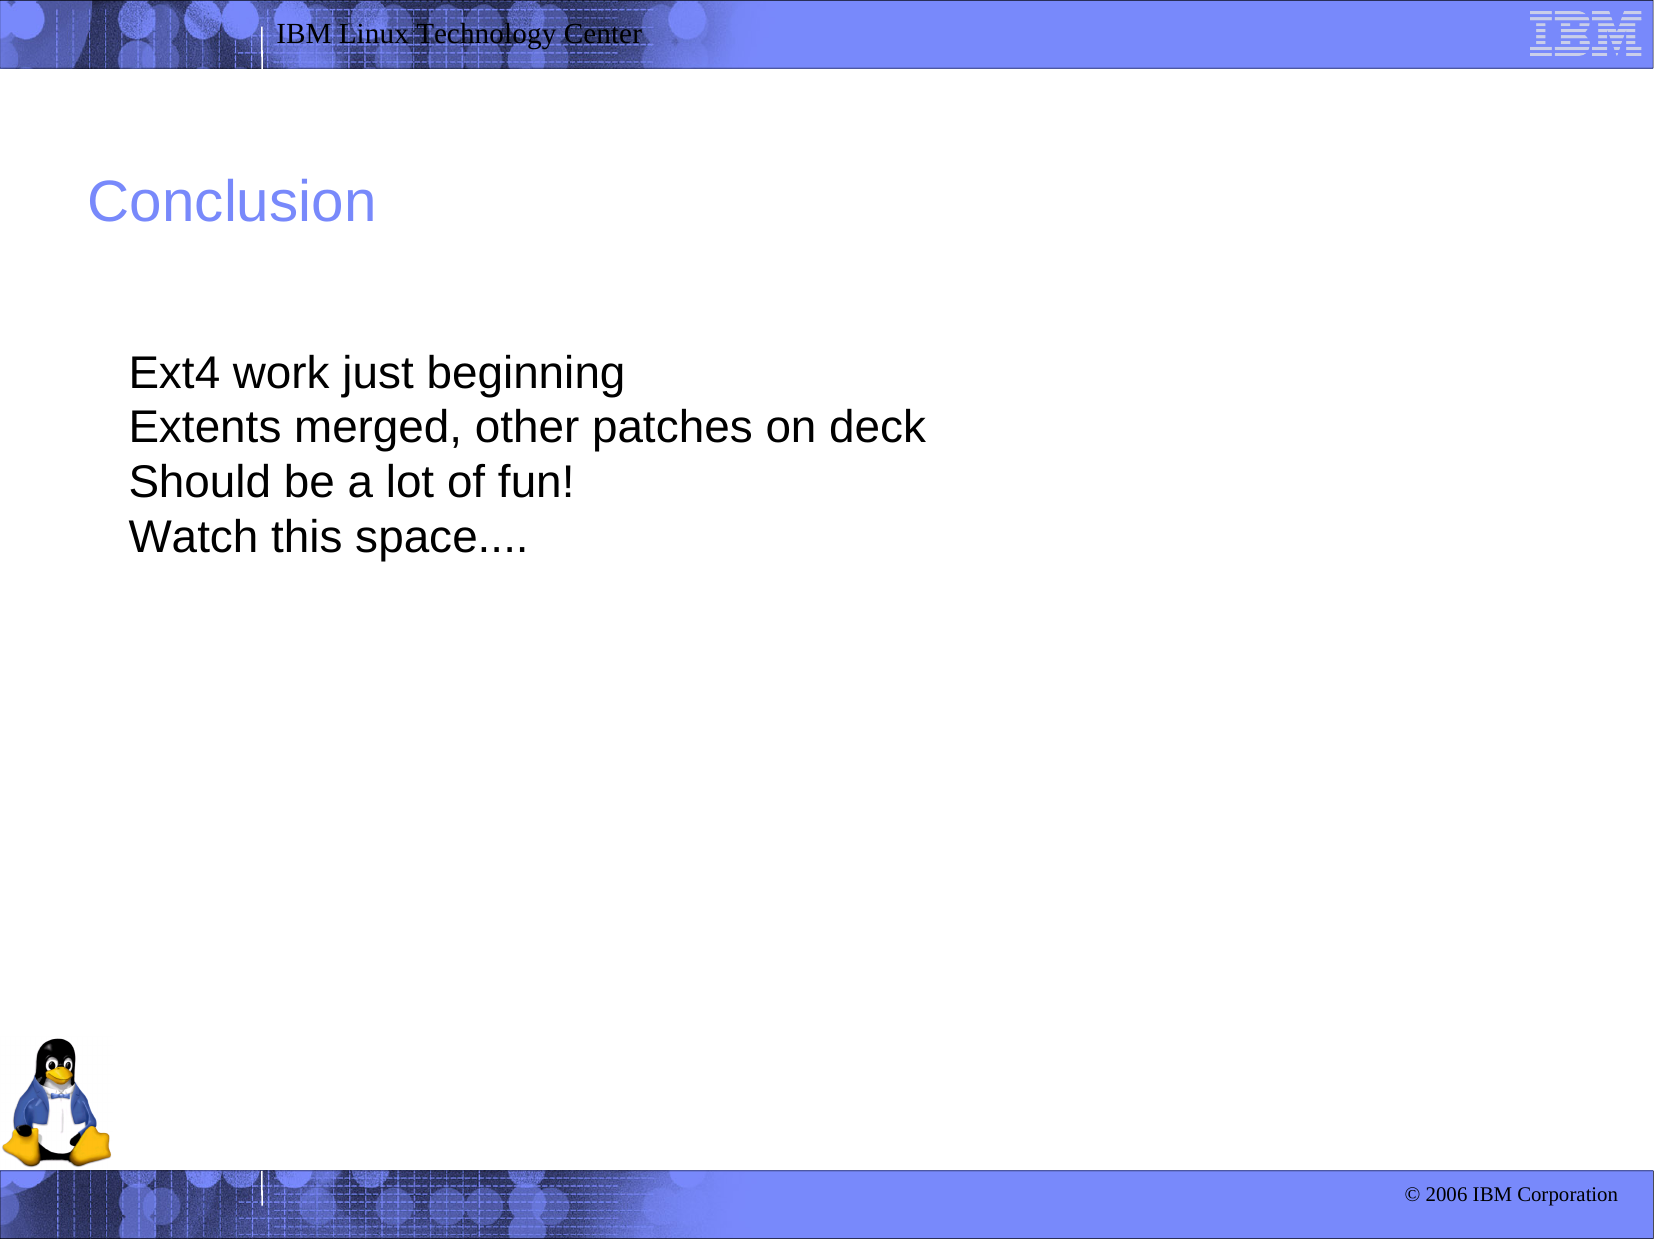

# Conclusion
Ext4 work just beginning
Extents merged, other patches on deck
Should be a lot of fun!
Watch this space....